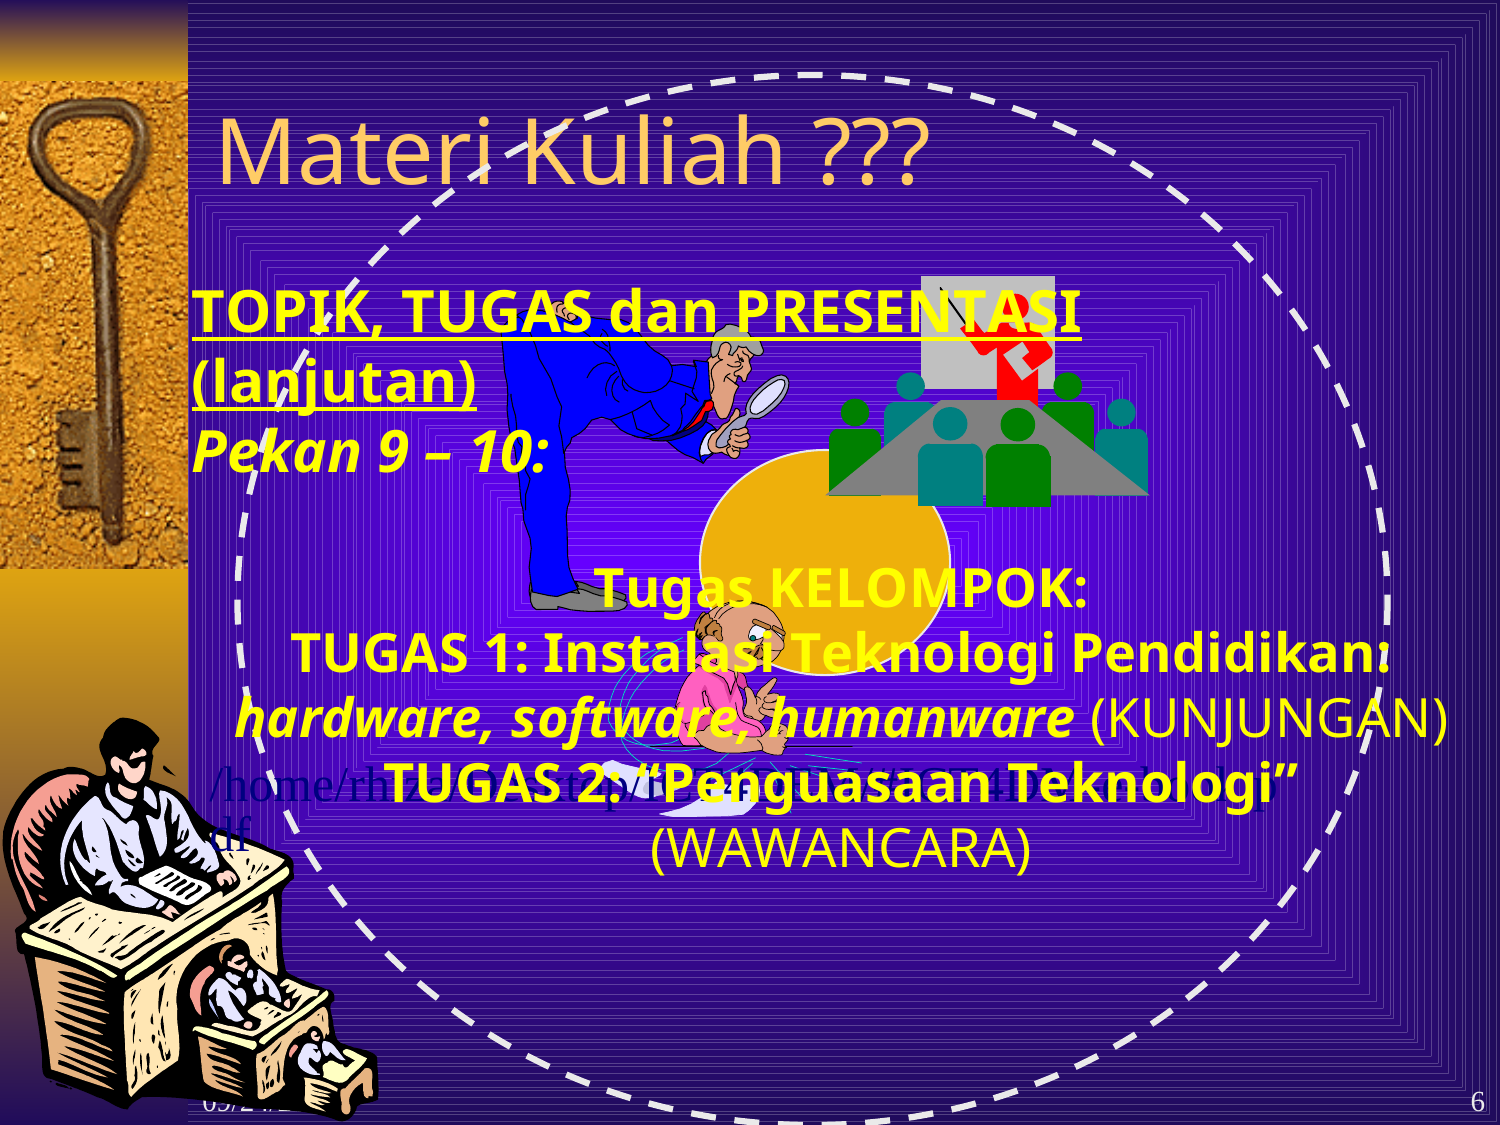

# Materi Kuliah ???
TOPIK, TUGAS dan PRESENTASI
(lanjutan)
Pekan 9 – 10:
Tugas KELOMPOK:
TUGAS 1: Instalasi Teknologi Pendidikan: hardware, software, humanware (KUNJUNGAN)
TUGAS 2: “Penguasaan Teknologi” (WAWANCARA)
/home/rhiza/Desktop/ICT4DEM/#ICT4DM-e-book.pdf
6